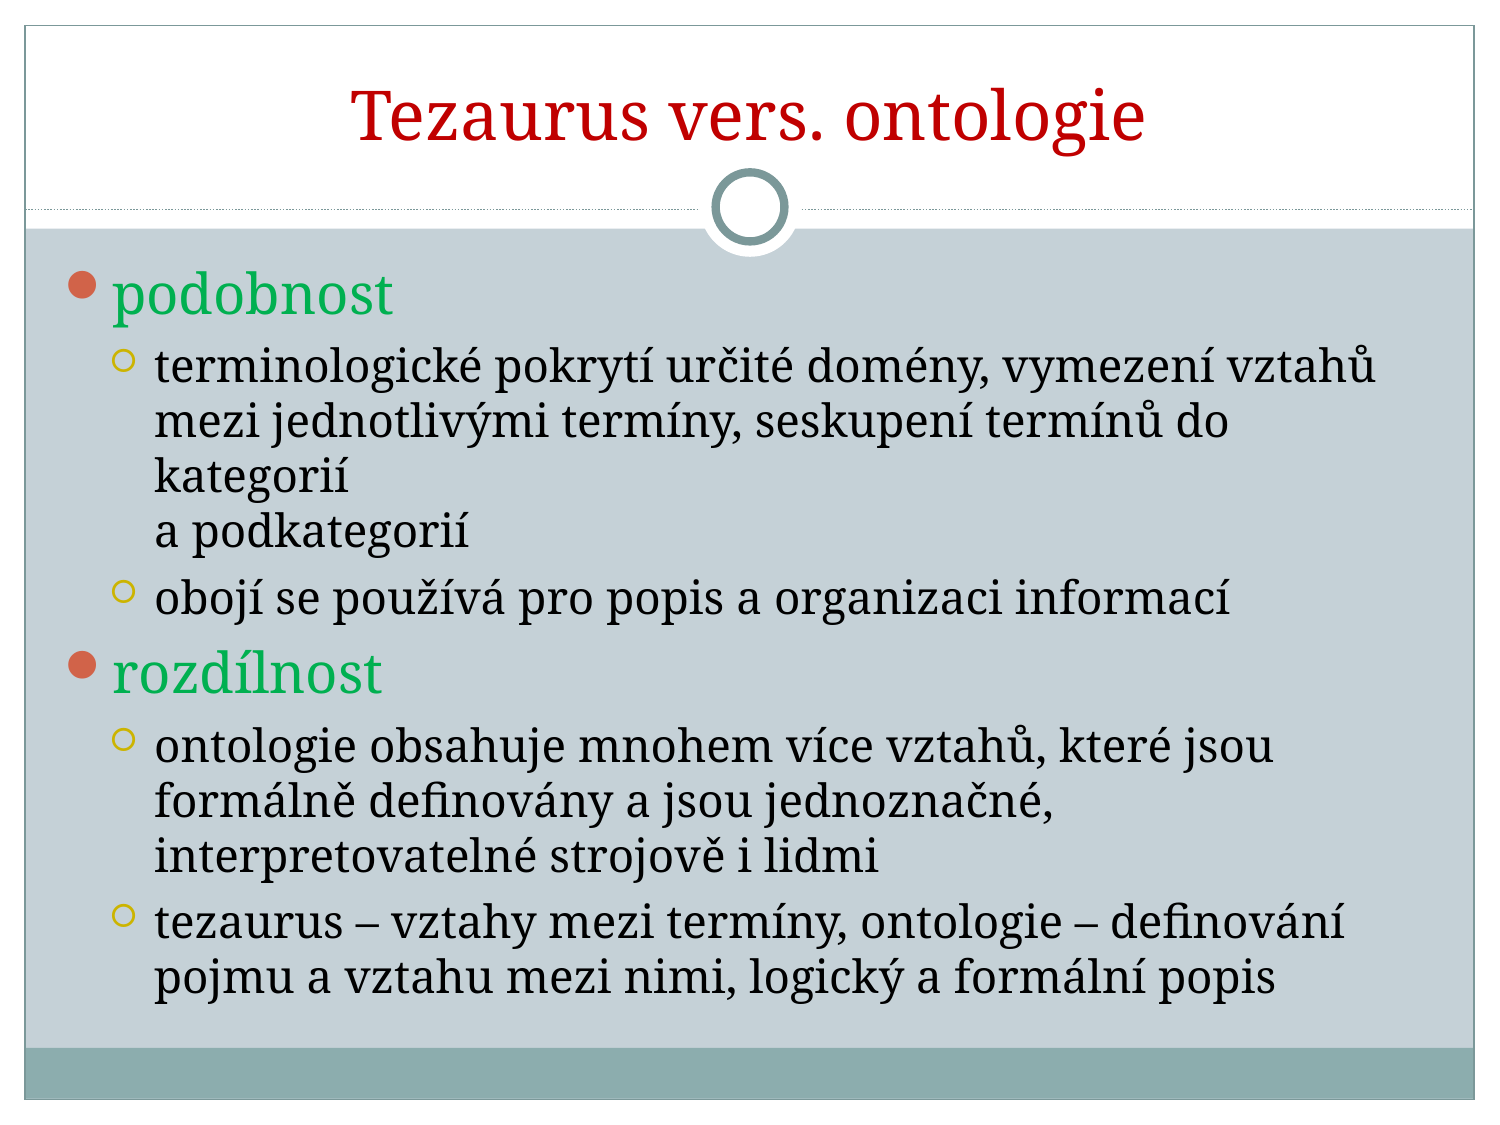

# Tezaurus vers. ontologie
podobnost
terminologické pokrytí určité domény, vymezení vztahů mezi jednotlivými termíny, seskupení termínů do kategorií
a podkategorií
obojí se používá pro popis a organizaci informací
rozdílnost
ontologie obsahuje mnohem více vztahů, které jsou formálně definovány a jsou jednoznačné, interpretovatelné strojově i lidmi
tezaurus – vztahy mezi termíny, ontologie – definování pojmu a vztahu mezi nimi, logický a formální popis